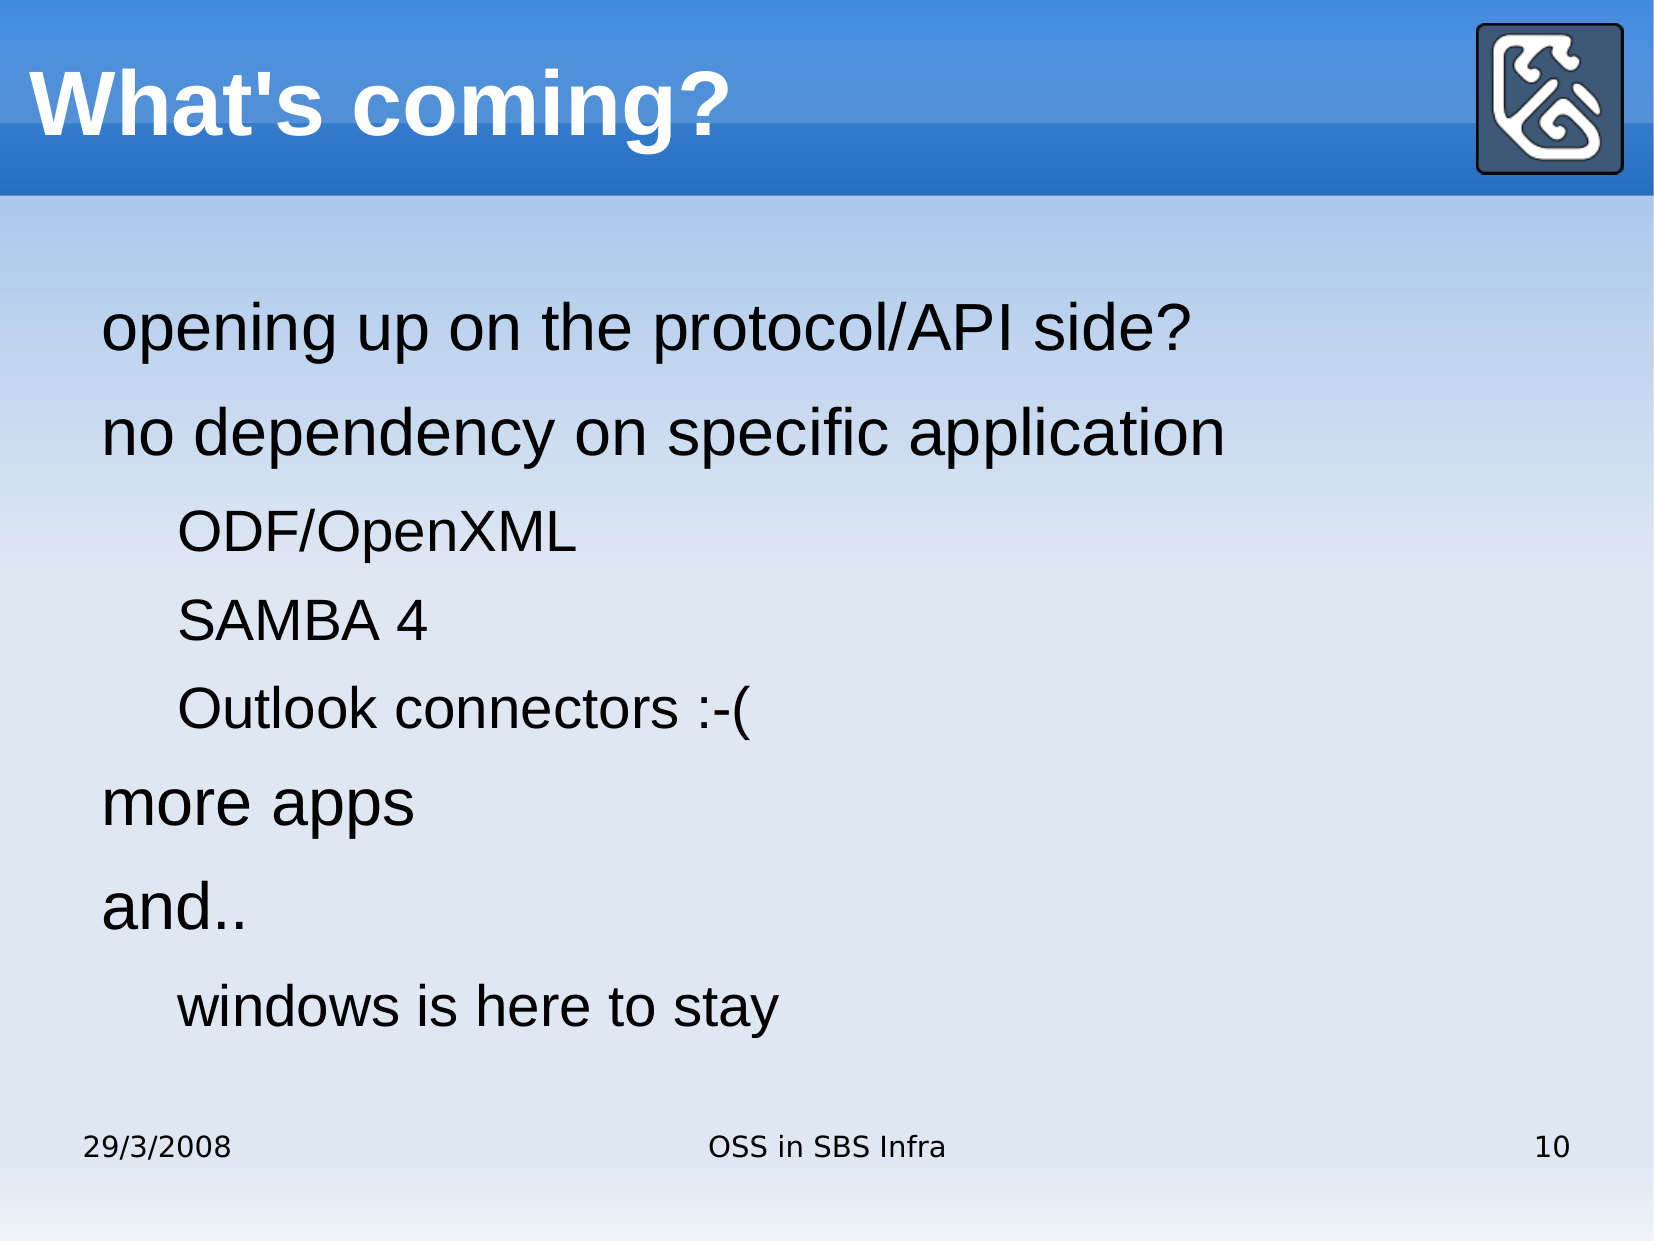

# What's coming?
 opening up on the protocol/API side?
 no dependency on specific application
ODF/OpenXML
SAMBA 4
Outlook connectors :-(
 more apps
 and..
windows is here to stay
29/3/2008
OSS in SBS Infra
10